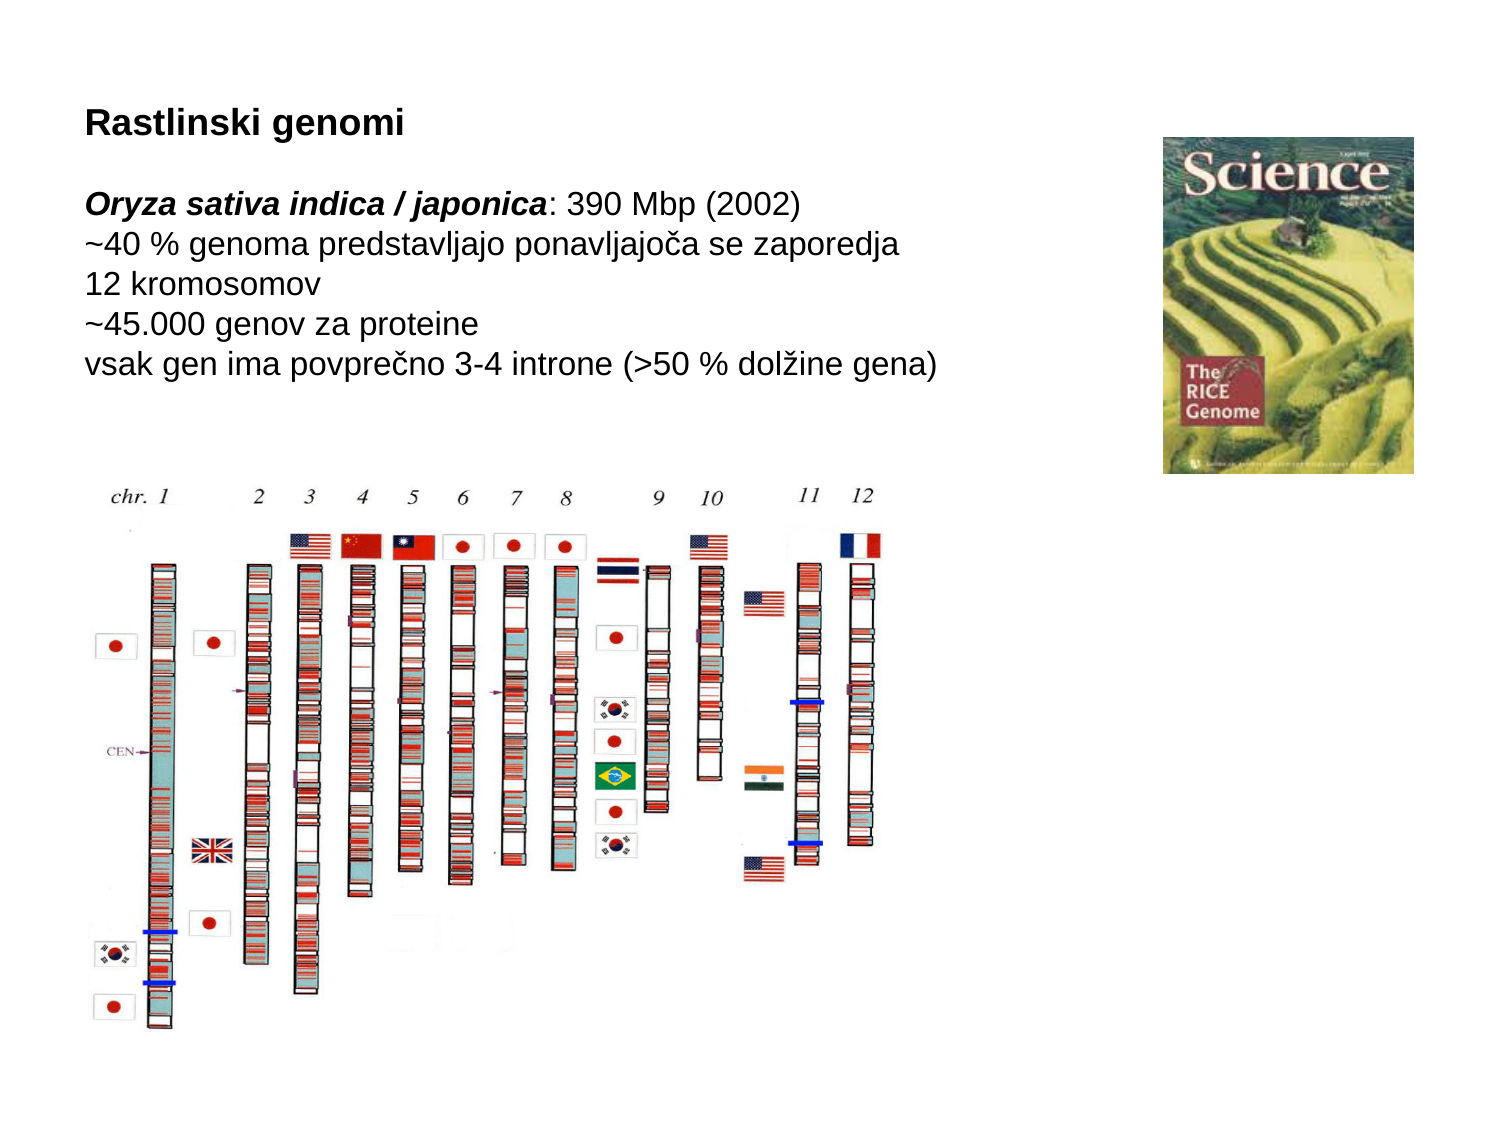

Rastlinski genomi
Oryza sativa indica / japonica: 390 Mbp (2002)
~40 % genoma predstavljajo ponavljajoča se zaporedja
12 kromosomov
~45.000 genov za proteine
vsak gen ima povprečno 3-4 introne (>50 % dolžine gena)